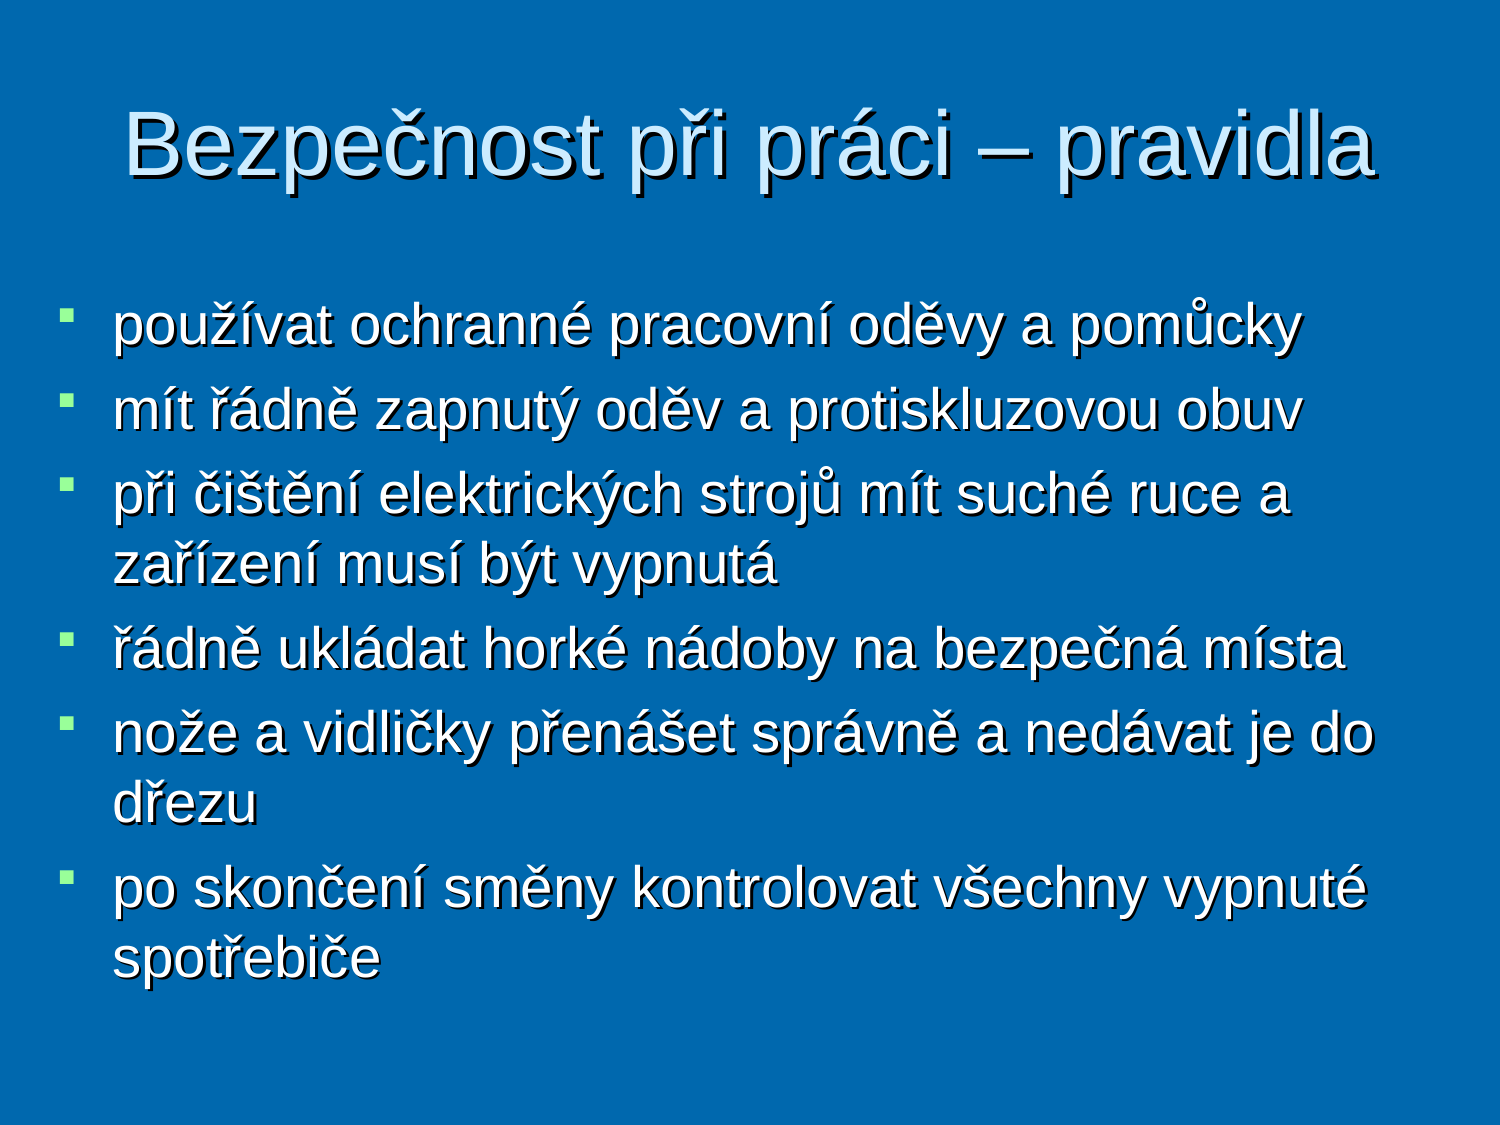

# Bezpečnost při práci – pravidla
používat ochranné pracovní oděvy a pomůcky
mít řádně zapnutý oděv a protiskluzovou obuv
při čištění elektrických strojů mít suché ruce a zařízení musí být vypnutá
řádně ukládat horké nádoby na bezpečná místa
nože a vidličky přenášet správně a nedávat je do dřezu
po skončení směny kontrolovat všechny vypnuté spotřebiče